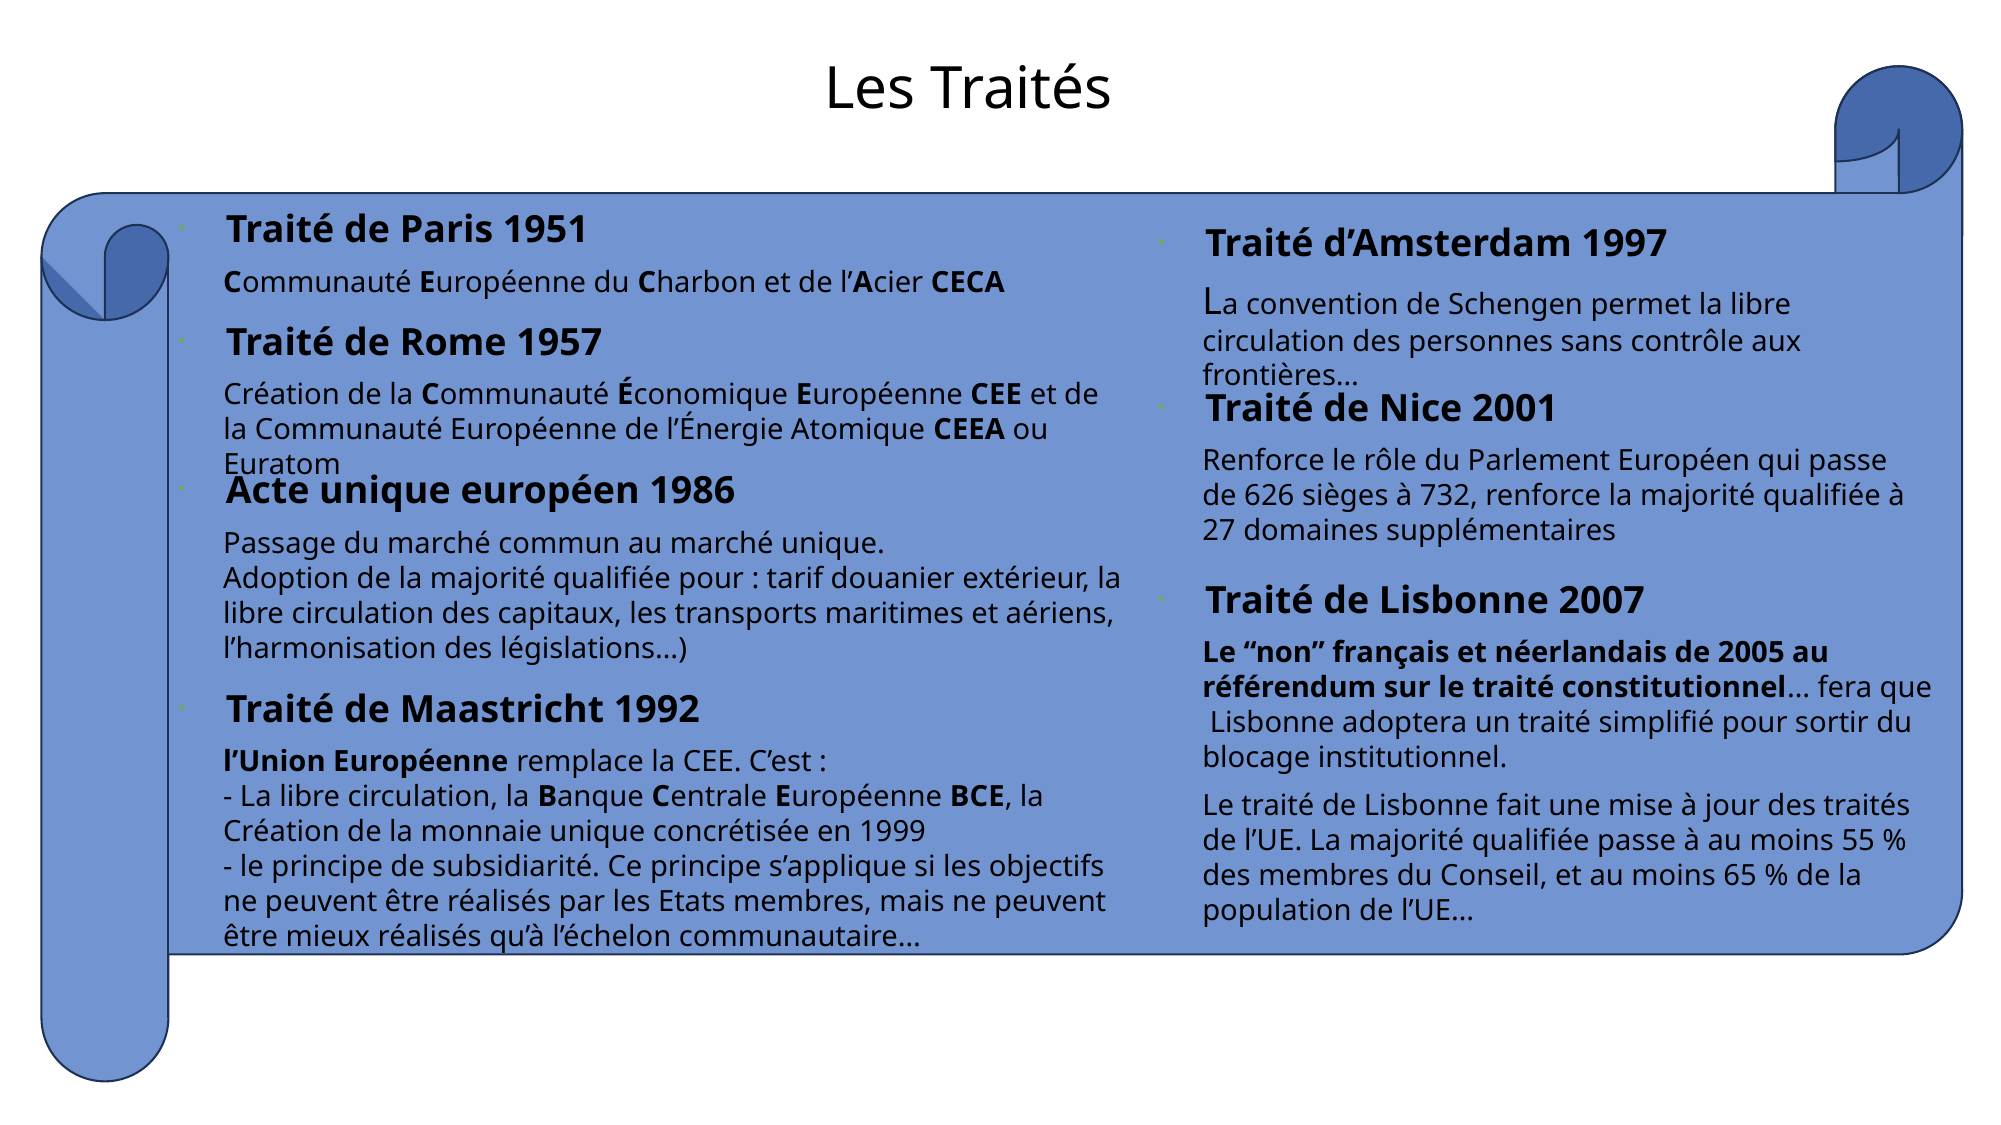

Les Traités
Traité de Paris 1951
Communauté Européenne du Charbon et de l’Acier CECA
Traité d’Amsterdam 1997
La convention de Schengen permet la libre circulation des personnes sans contrôle aux frontières…
Traité de Rome 1957
Création de la Communauté Économique Européenne CEE et de la Communauté Européenne de l’Énergie Atomique CEEA ou Euratom
Traité de Nice 2001
Renforce le rôle du Parlement Européen qui passe de 626 sièges à 732, renforce la majorité qualifiée à 27 domaines supplémentaires
Acte unique européen 1986
Passage du marché commun au marché unique.
Adoption de la majorité qualifiée pour : tarif douanier extérieur, la libre circulation des capitaux, les transports maritimes et aériens, l’harmonisation des législations…)
Traité de Lisbonne 2007
Le “non” français et néerlandais de 2005 au référendum sur le traité constitutionnel… fera que Lisbonne adoptera un traité simplifié pour sortir du blocage institutionnel.
Le traité de Lisbonne fait une mise à jour des traités de l’UE. La majorité qualifiée passe à au moins 55 % des membres du Conseil, et au moins 65 % de la population de l’UE…
Traité de Maastricht 1992
l’Union Européenne remplace la CEE. C’est :
- La libre circulation, la Banque Centrale Européenne BCE, la Création de la monnaie unique concrétisée en 1999
- le principe de subsidiarité. Ce principe s’applique si les objectifs ne peuvent être réalisés par les Etats membres, mais ne peuvent être mieux réalisés qu’à l’échelon communautaire…